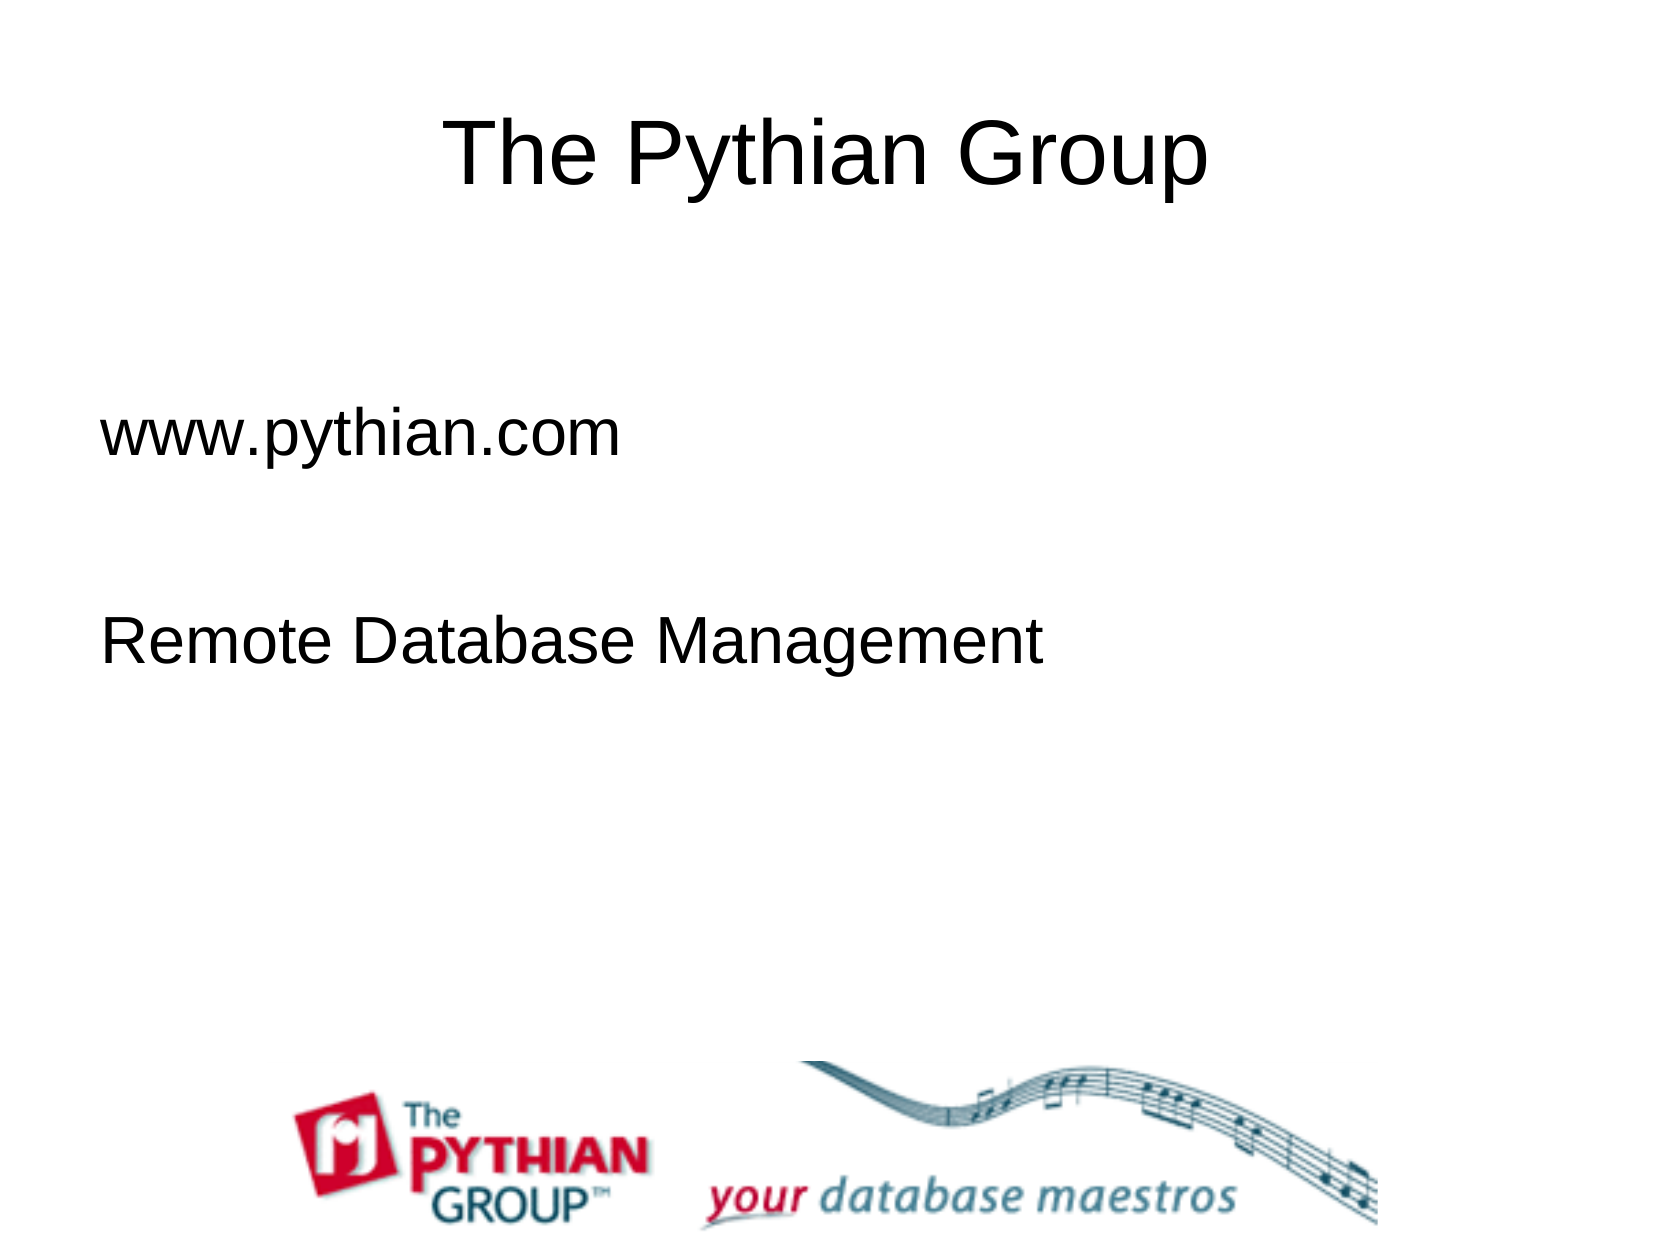

# The Pythian Group
www.pythian.com
Remote Database Management